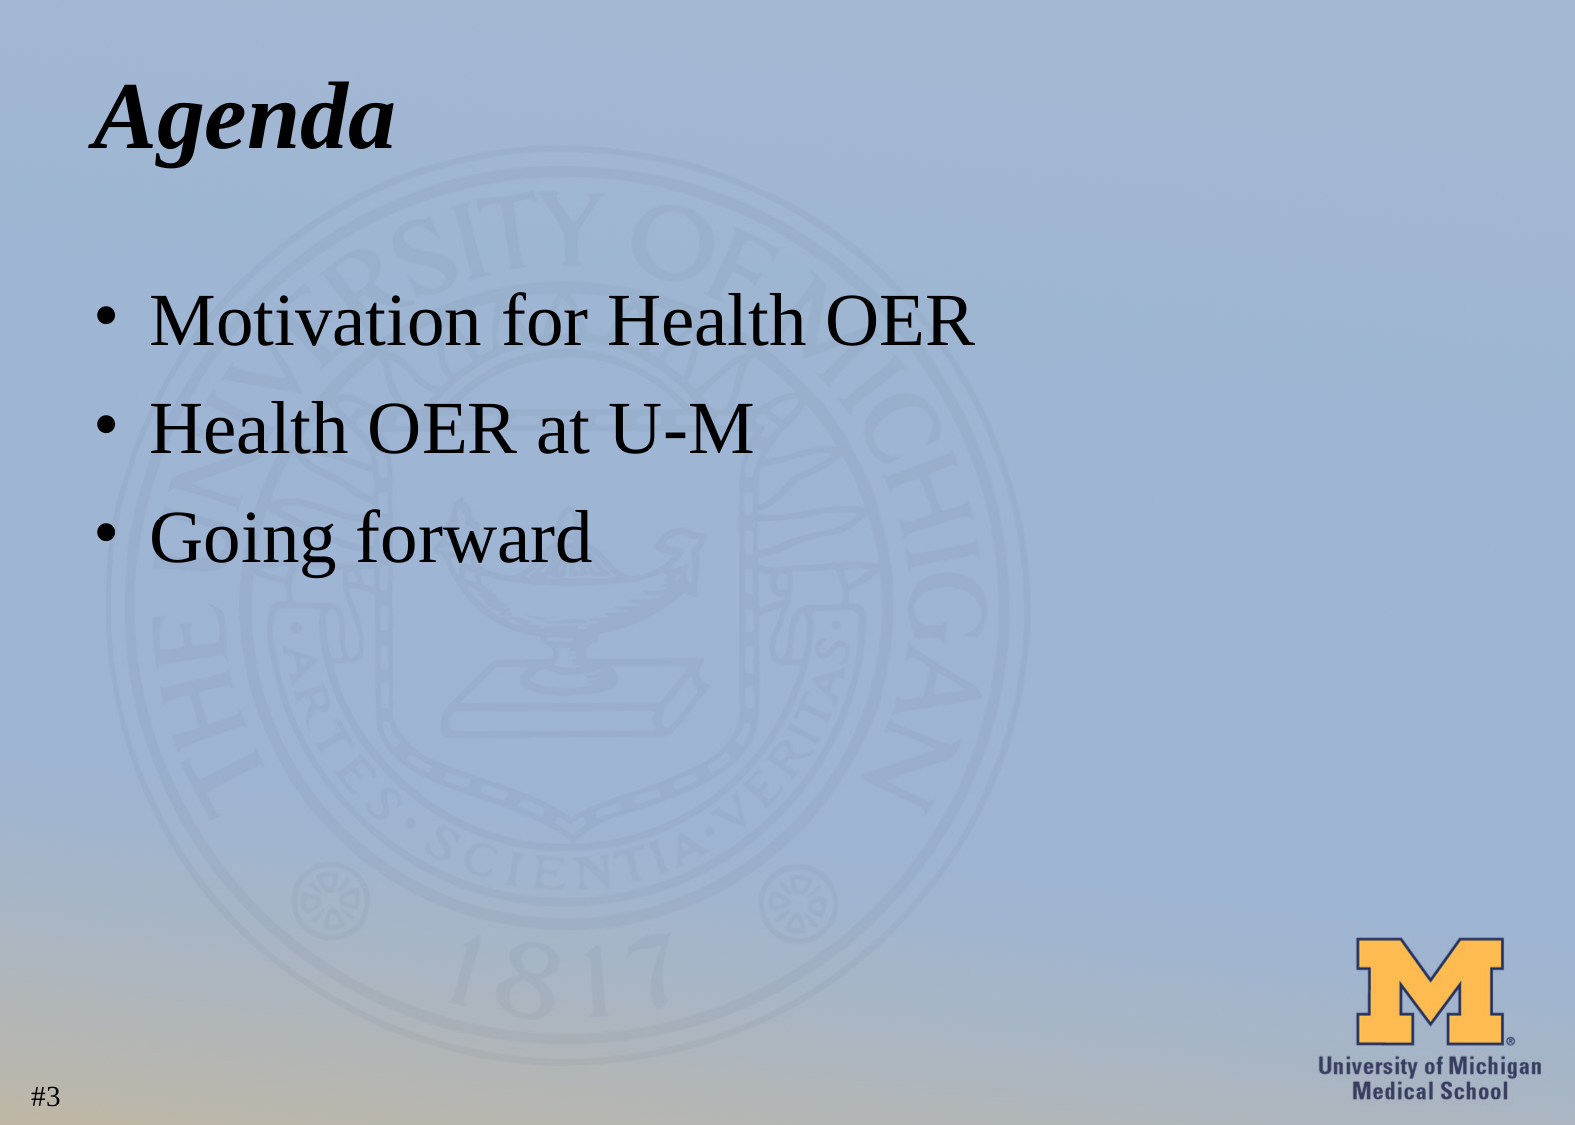

# Agenda
Motivation for Health OER
Health OER at U-M
Going forward